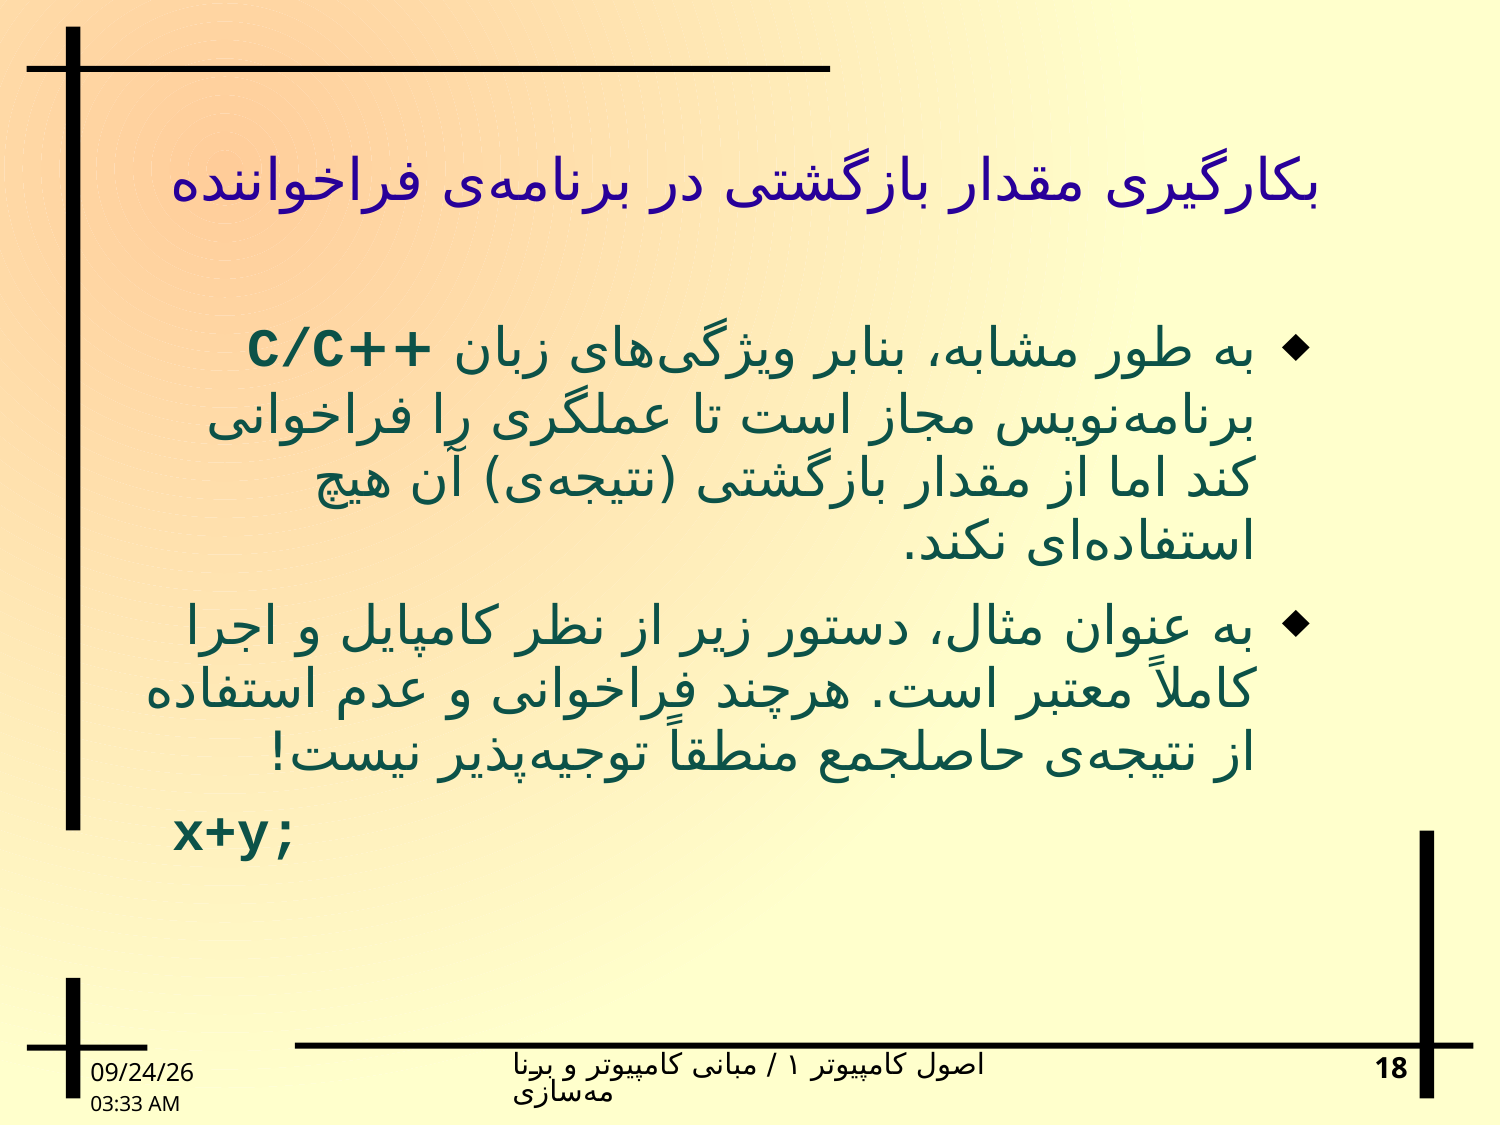

# بکارگیری مقدار بازگشتی در برنامه‌ی فراخواننده
به طور مشابه، بنابر ویژگی‌های زبان ++C/C برنامه‌نویس مجاز است تا عملگری را فراخوانی کند اما از مقدار بازگشتی (نتیجه‌ی) آن هیچ استفاده‌ای نکند.
به عنوان مثال، دستور زیر از نظر کامپایل و اجرا کاملاً معتبر است. هرچند فراخوانی و عدم استفاده از نتیجه‌ی حاصلجمع منطقاً توجیه‌پذیر نیست!
x+y;
اصول کامپیوتر ۱ / مبانی کامپیوتر و برنامه‌سازی
18